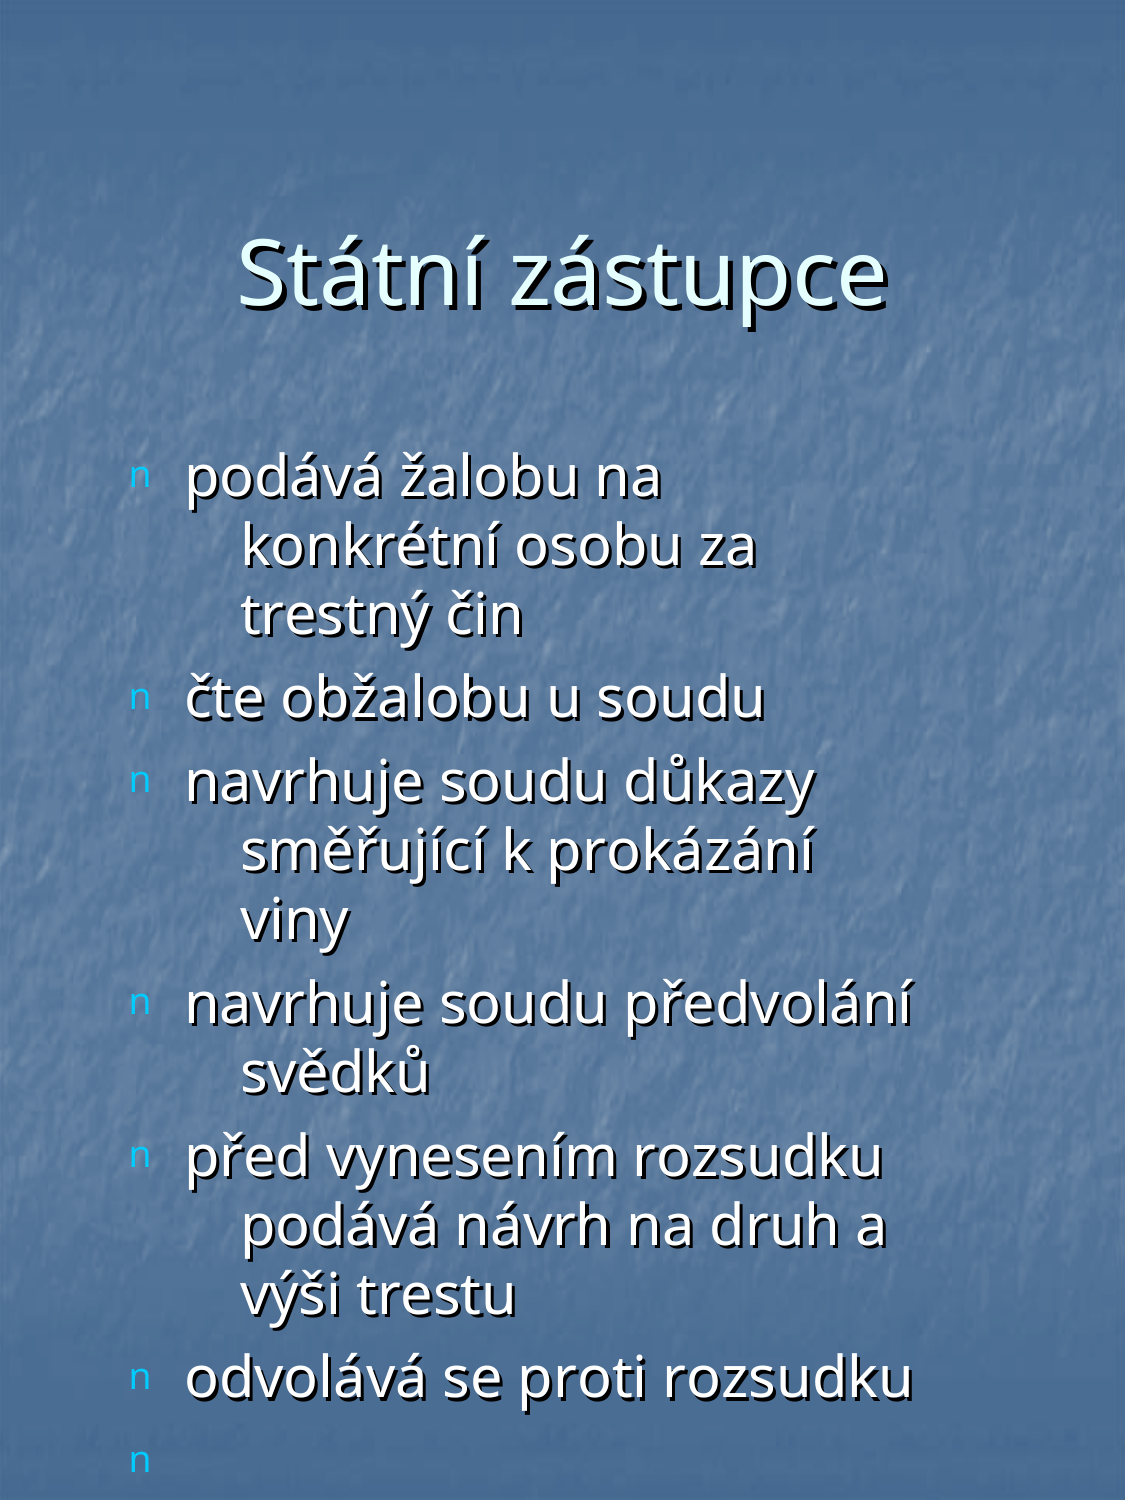

# Státní zástupce
podává žalobu na konkrétní osobu za trestný čin
čte obžalobu u soudu
navrhuje soudu důkazy směřující k prokázání viny
navrhuje soudu předvolání svědků
před vynesením rozsudku podává návrh na druh a výši trestu
odvolává se proti rozsudku